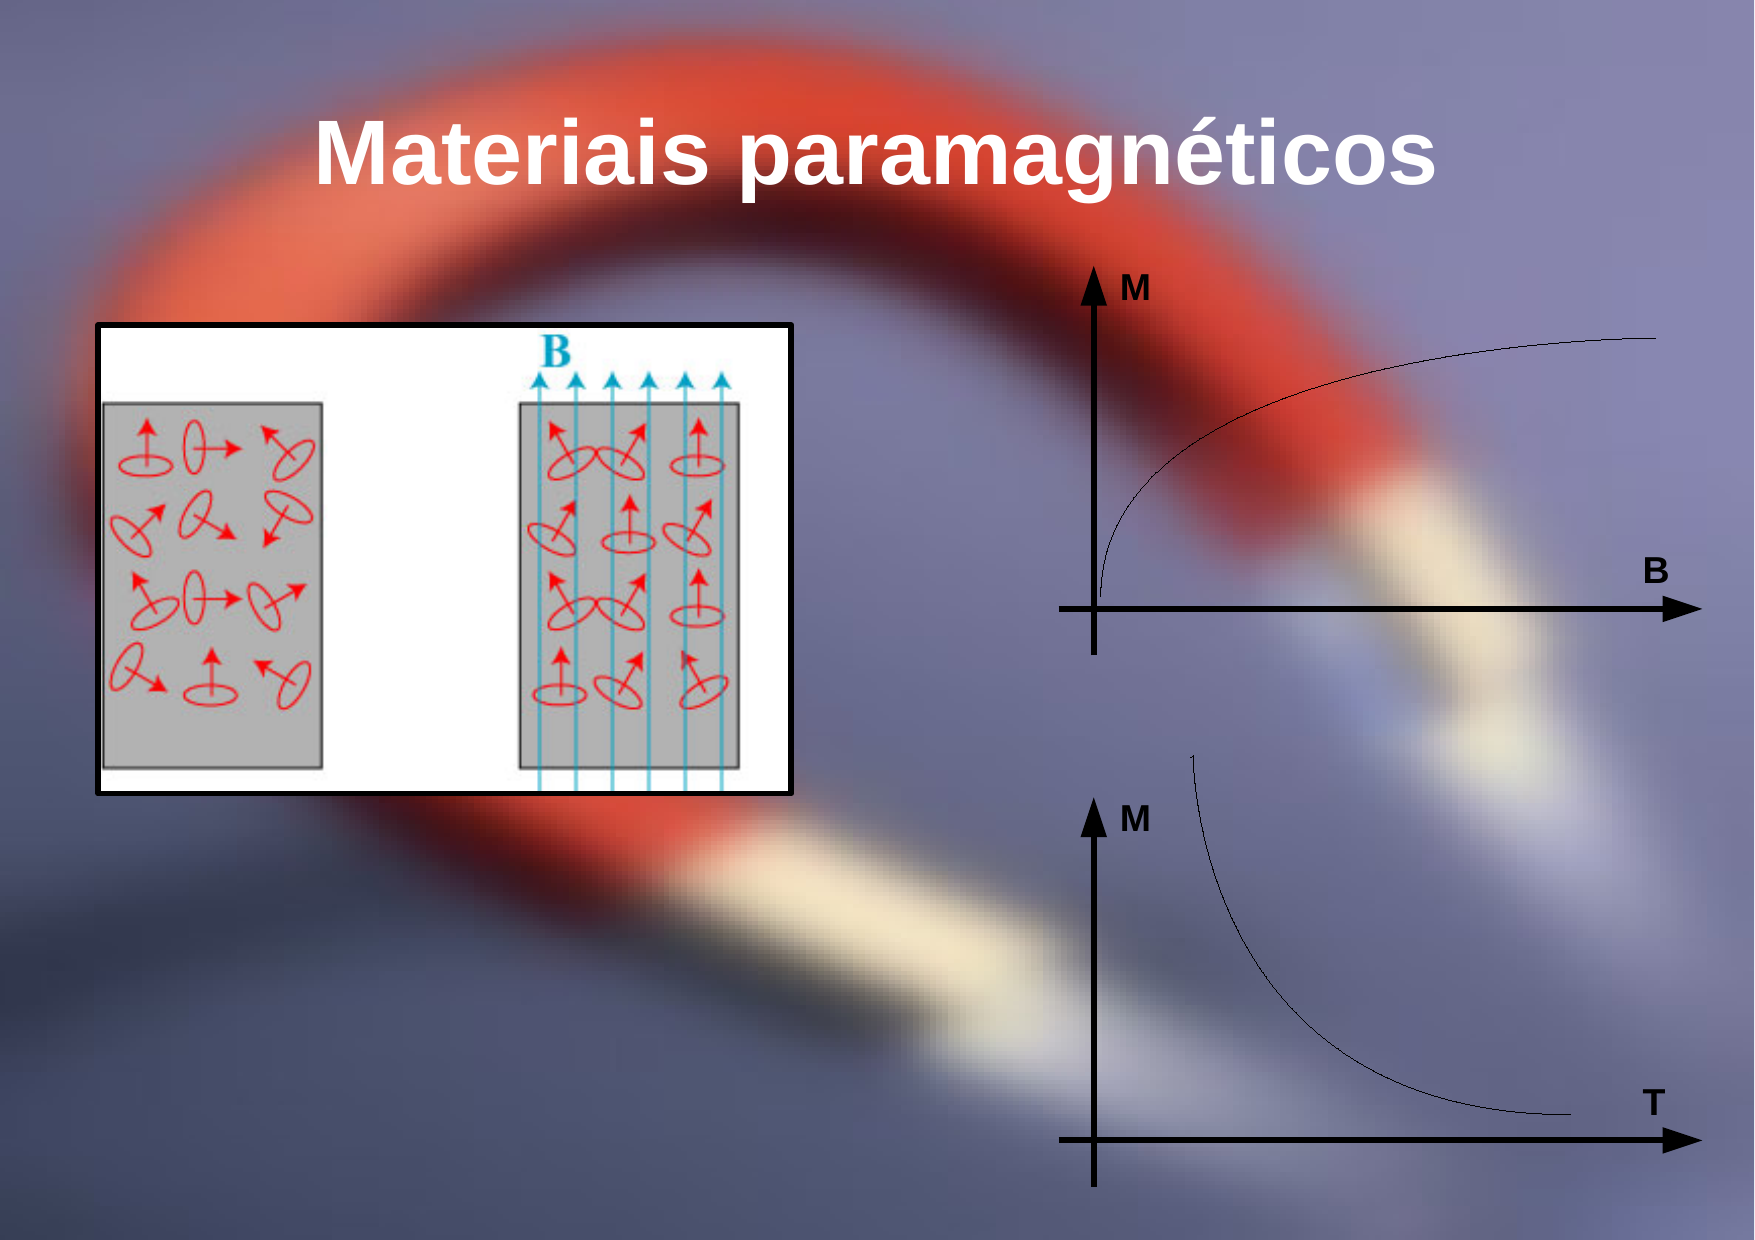

# Materiais paramagnéticos
M
B
M
T